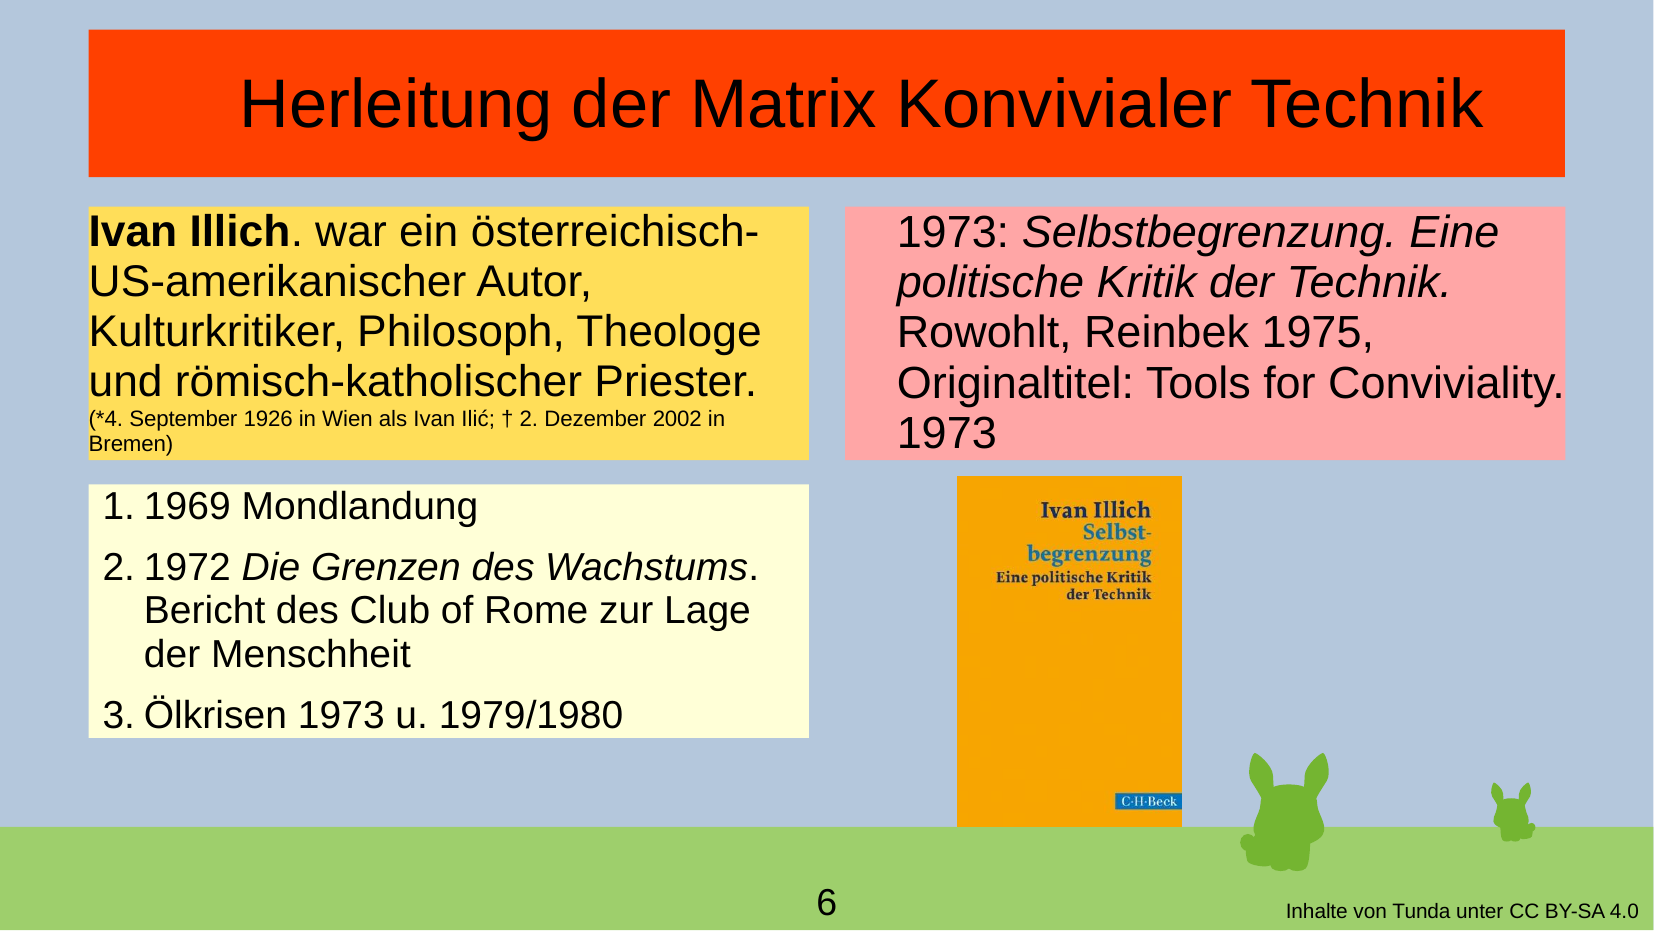

# Herleitung der Matrix Konvivialer Technik
Ivan Illich. war ein österreichisch-US-amerikanischer Autor, Kulturkritiker, Philosoph, Theologe und römisch-katholischer Priester.
(*4. September 1926 in Wien als Ivan Ilić; † 2. Dezember 2002 in Bremen)
1973: Selbstbegrenzung. Eine politische Kritik der Technik. Rowohlt, Reinbek 1975, Originaltitel: Tools for Conviviality. 1973
1969 Mondlandung
1972 Die Grenzen des Wachstums. Bericht des Club of Rome zur Lage der Menschheit
Ölkrisen 1973 u. 1979/1980
Inhalte von Tunda unter CC BY-SA 4.0